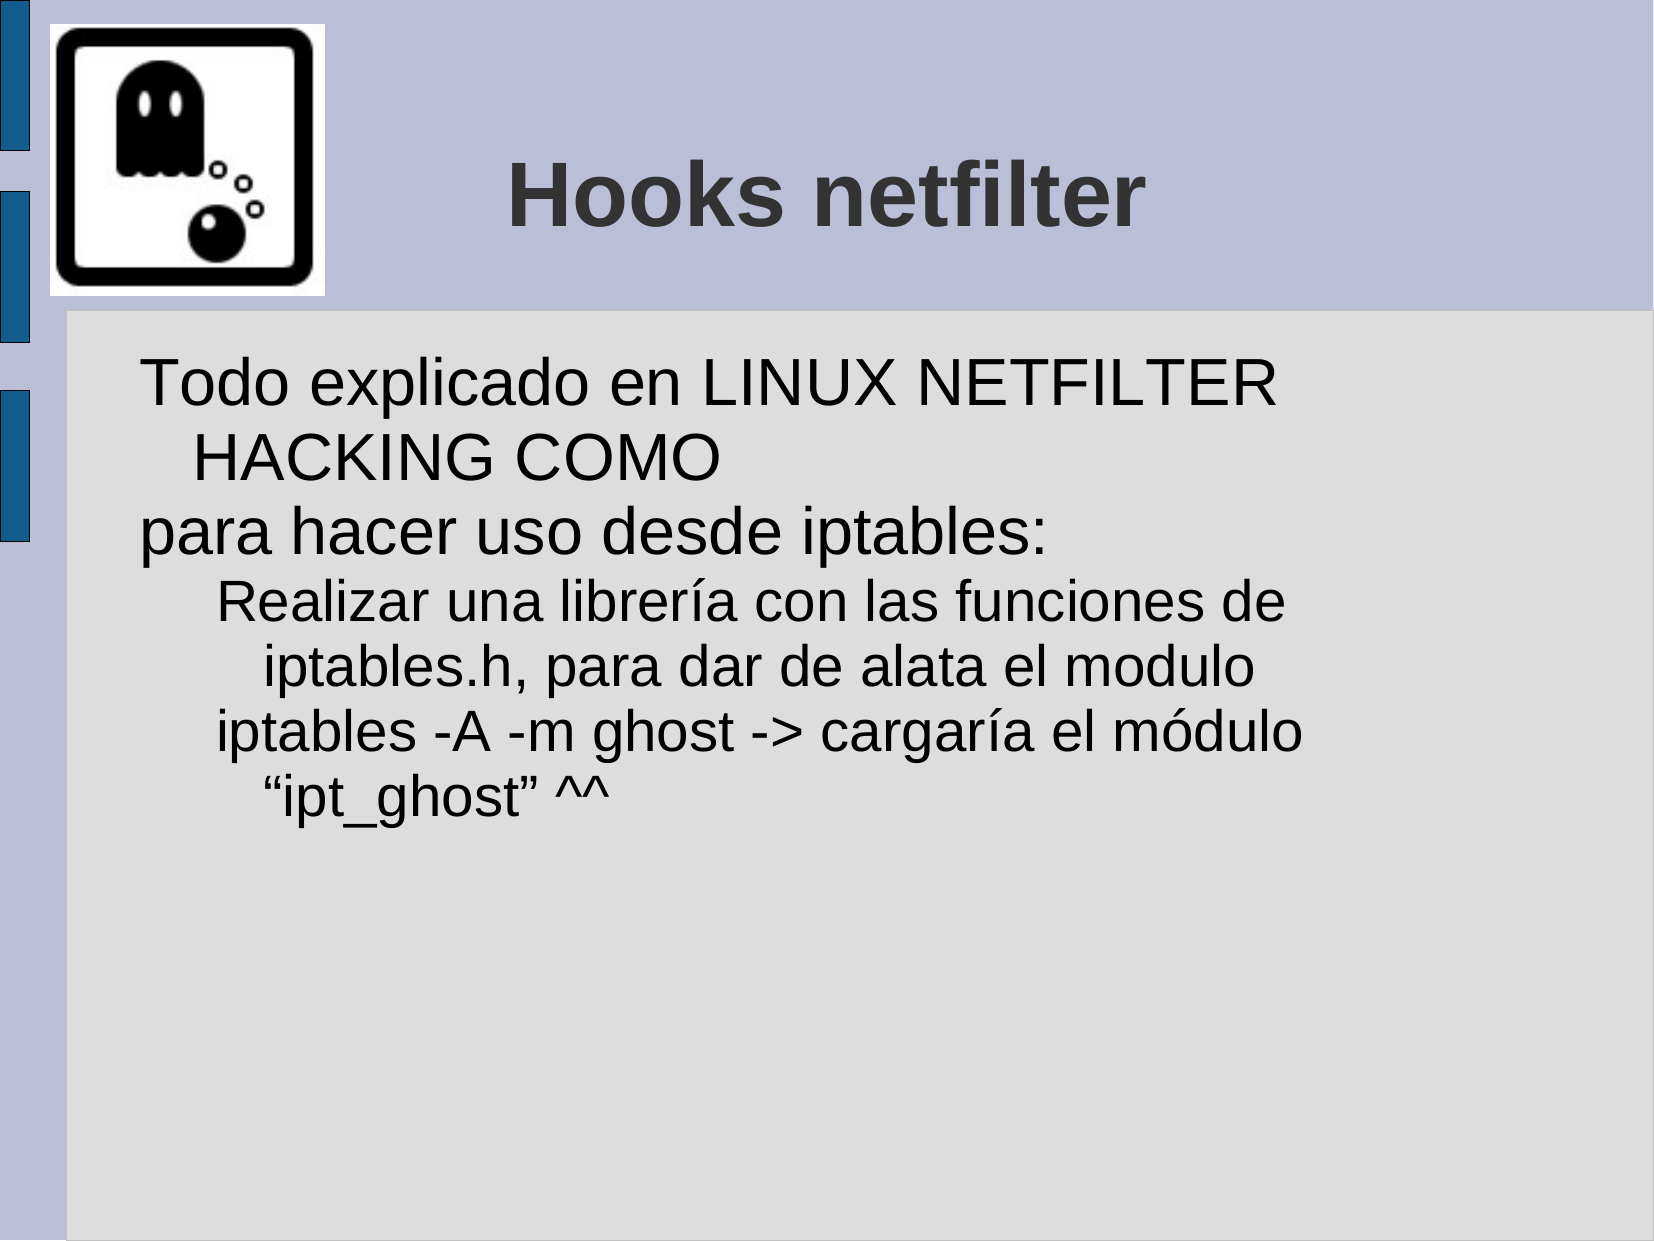

# Hooks netfilter
Todo explicado en LINUX NETFILTER HACKING COMO
para hacer uso desde iptables:
Realizar una librería con las funciones de iptables.h, para dar de alata el modulo
iptables -A -m ghost -> cargaría el módulo “ipt_ghost” ^^